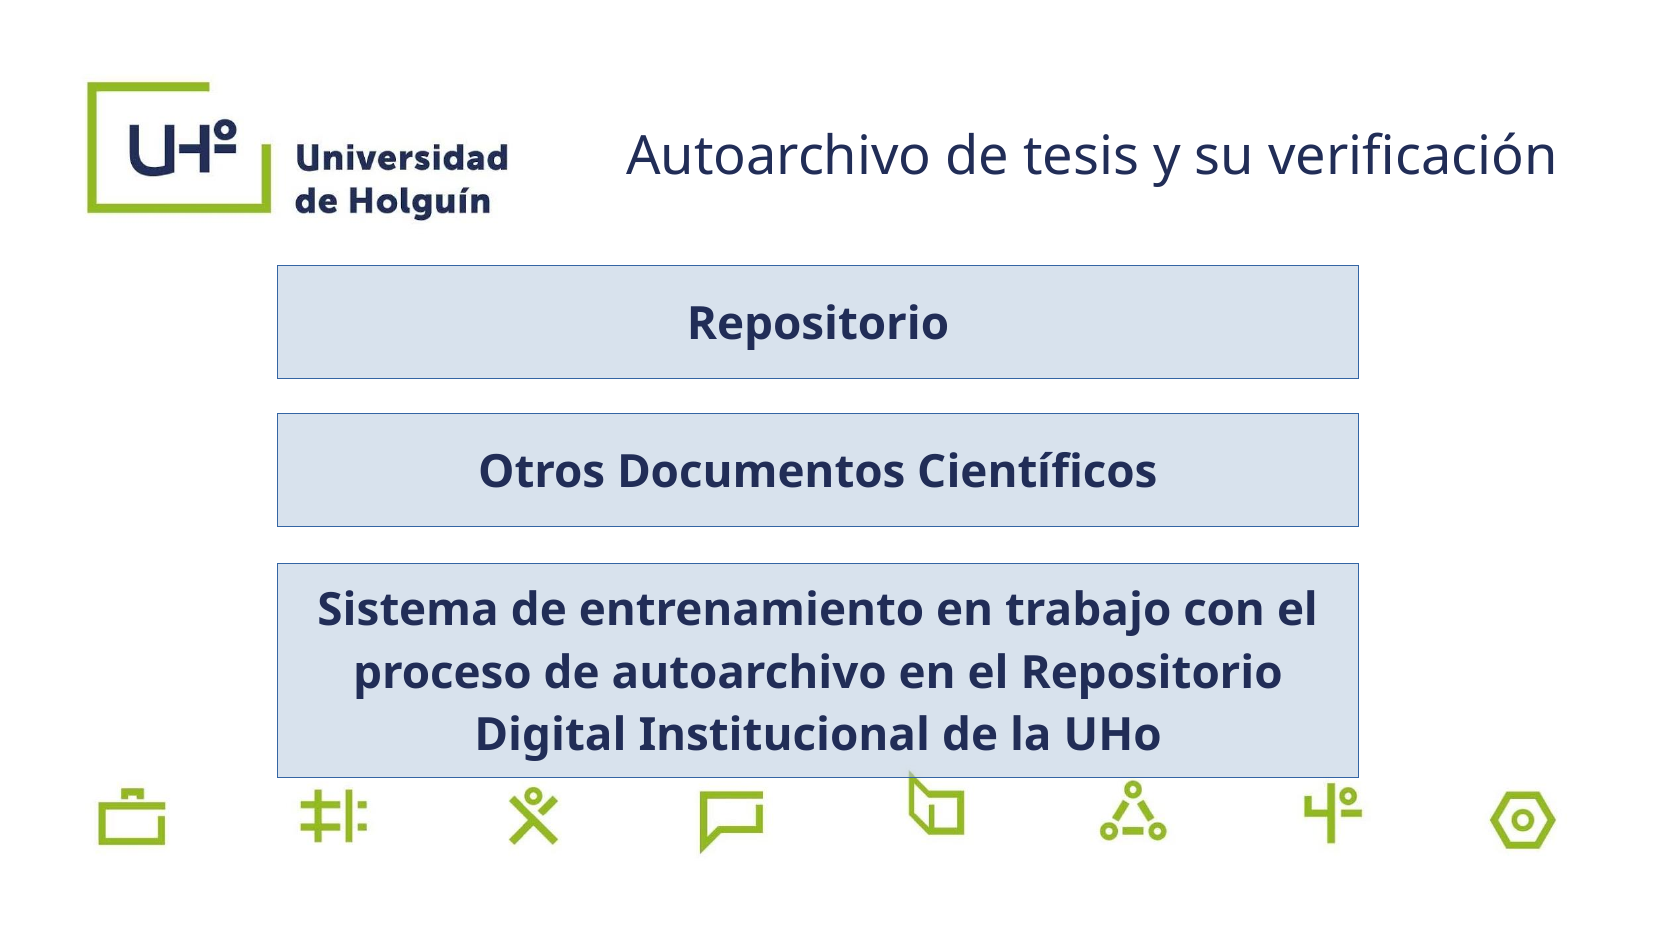

#
Autoarchivo de tesis y su verificación
Repositorio
Otros Documentos Científicos
Sistema de entrenamiento en trabajo con el proceso de autoarchivo en el Repositorio Digital Institucional de la UHo